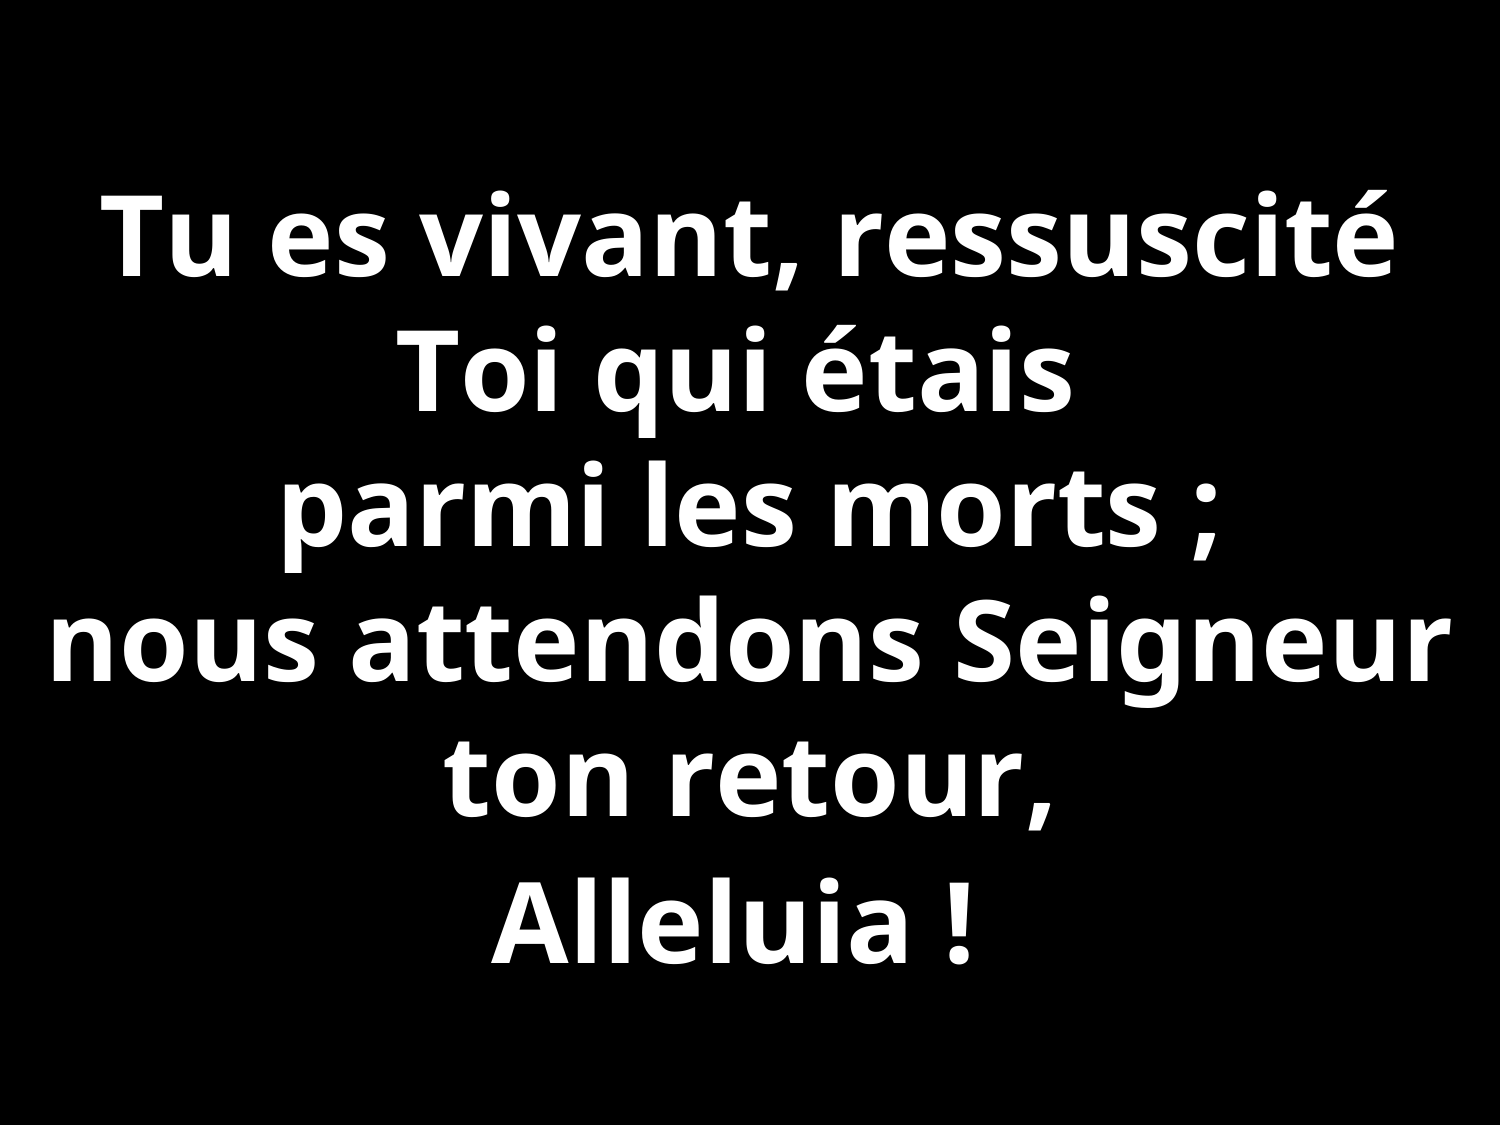

Tu es vivant, ressuscité
Toi qui étais
parmi les morts ;
nous attendons Seigneur ton retour,
Alleluia !